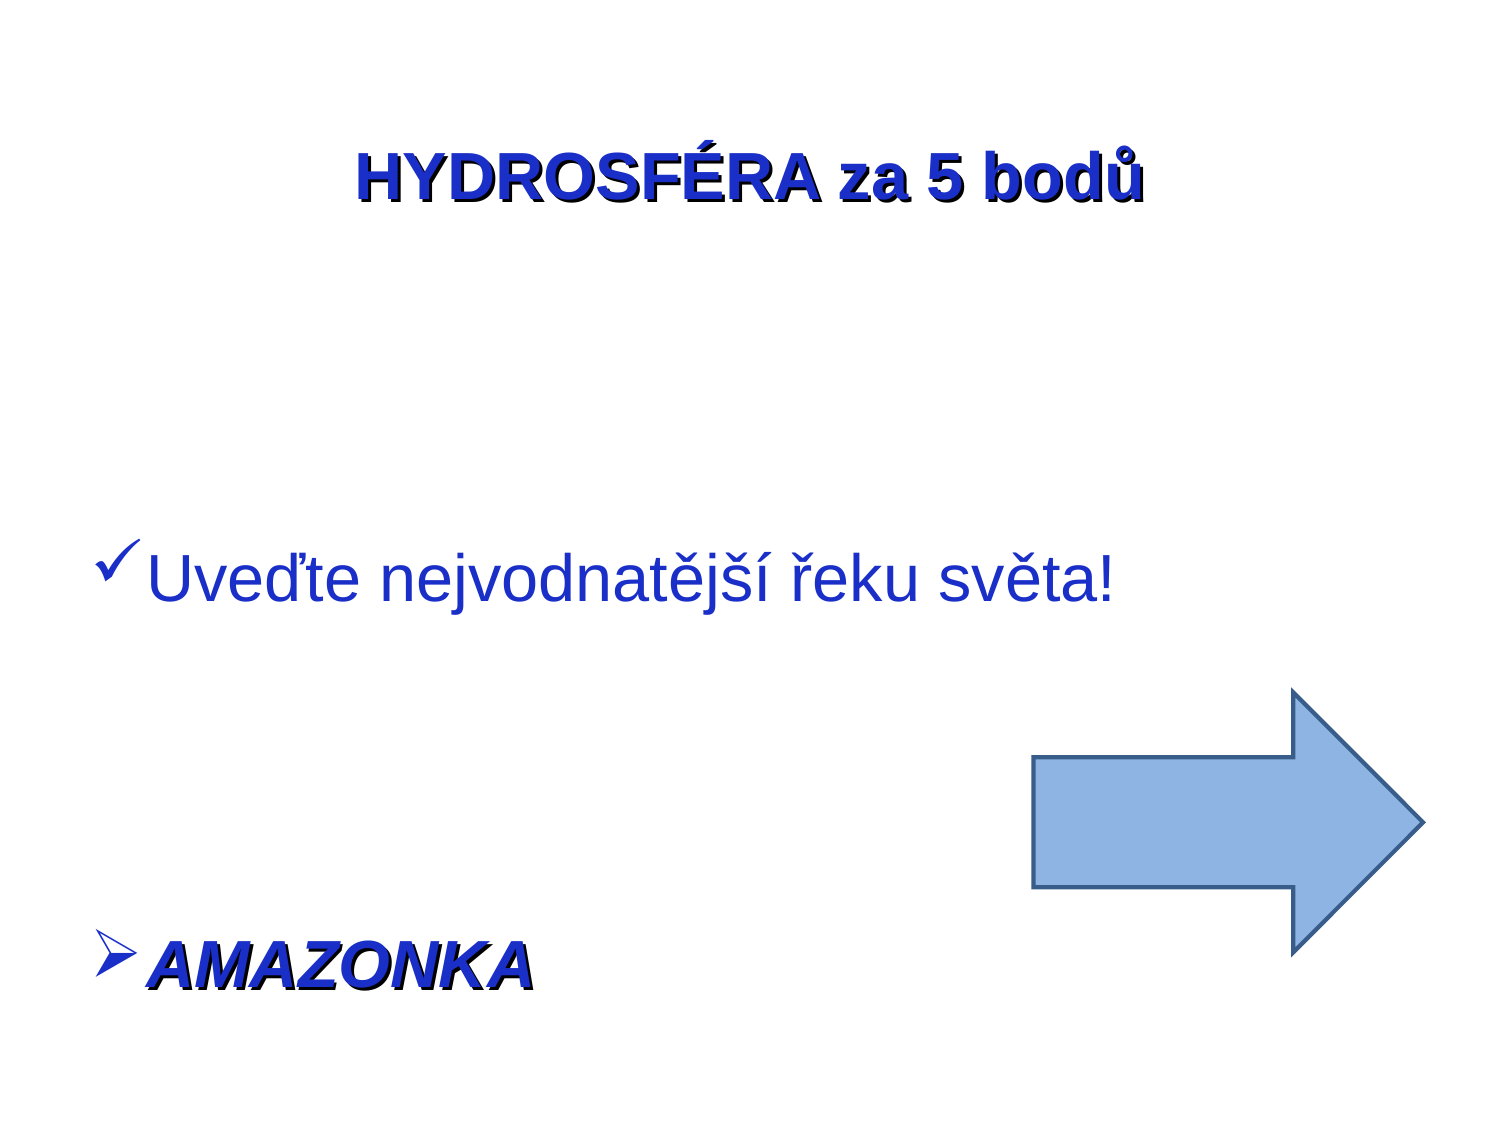

# HYDROSFÉRA za 5 bodů
Uveďte nejvodnatější řeku světa!
AMAZONKA